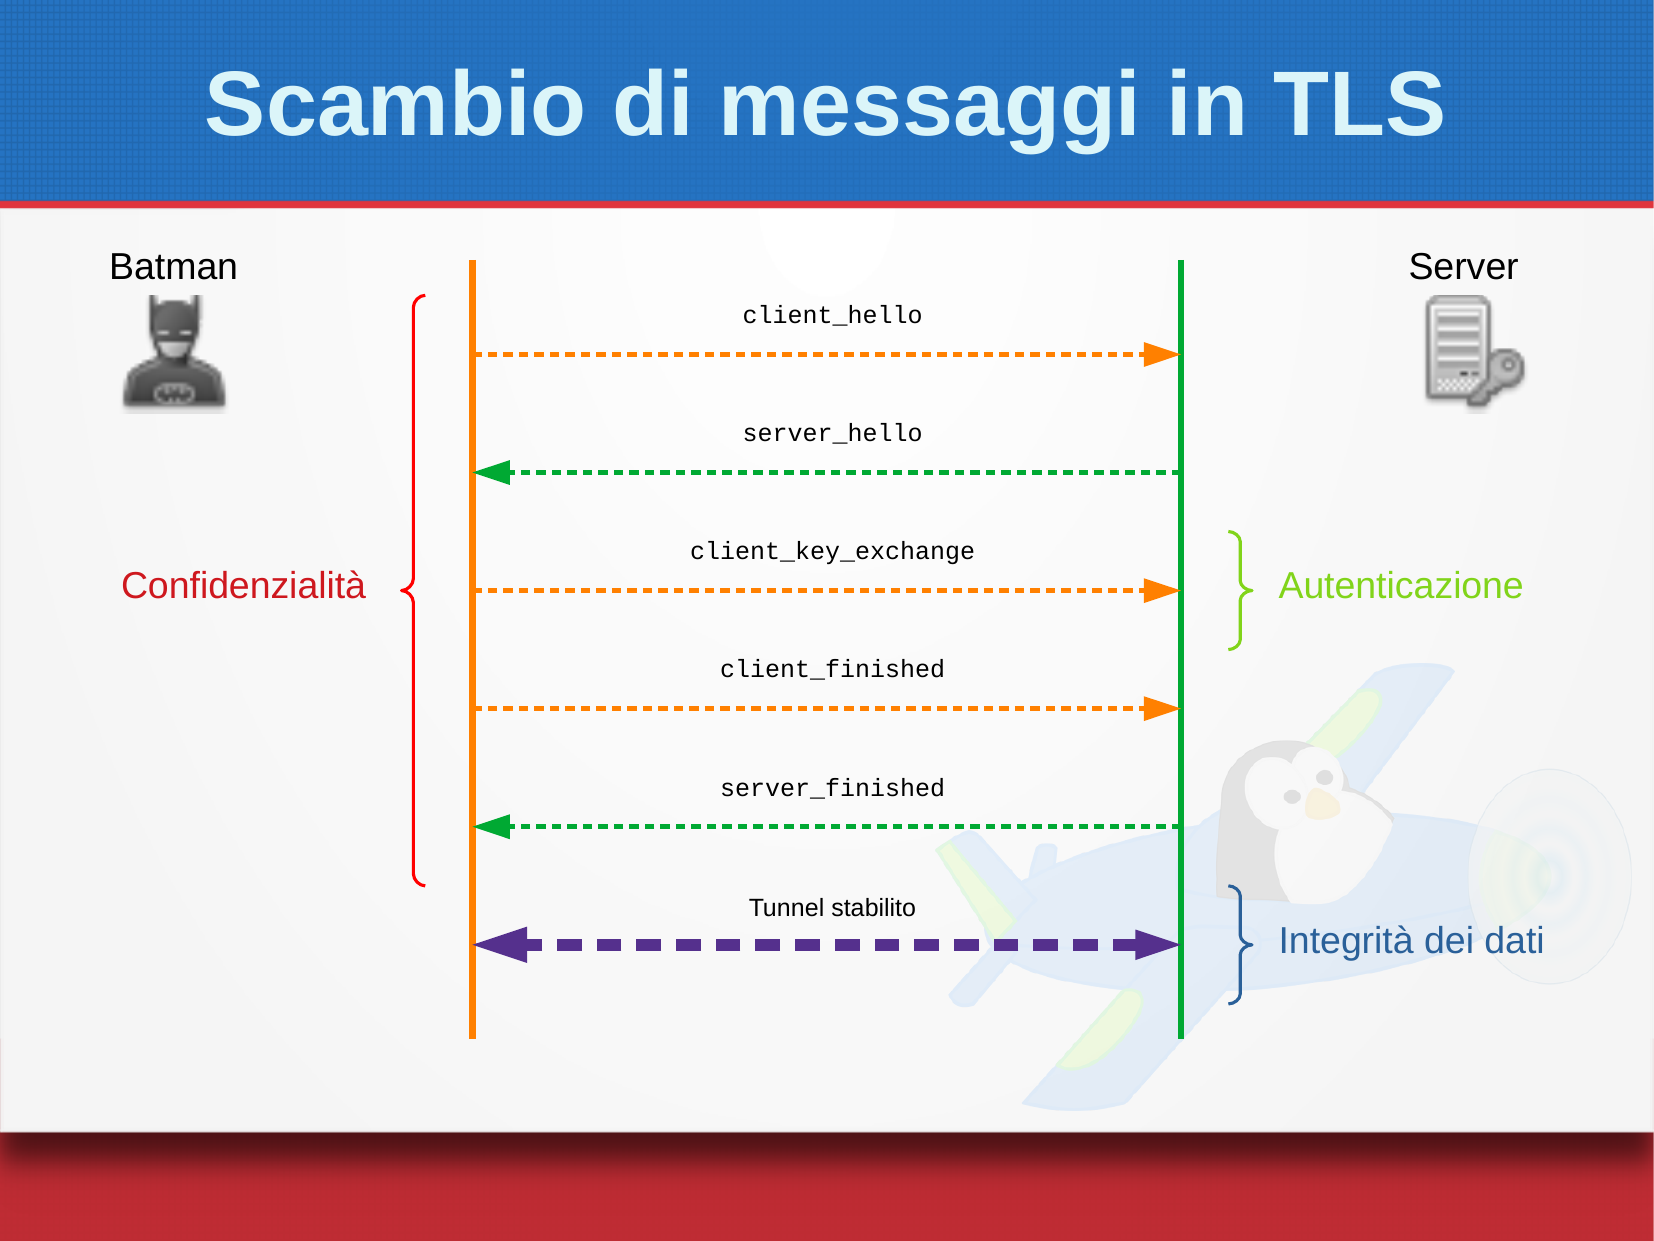

# Scambio di messaggi in TLS
Batman
Server
client_hello
server_hello
client_key_exchange
Confidenzialità
Autenticazione
client_finished
server_finished
Tunnel stabilito
Integrità dei dati